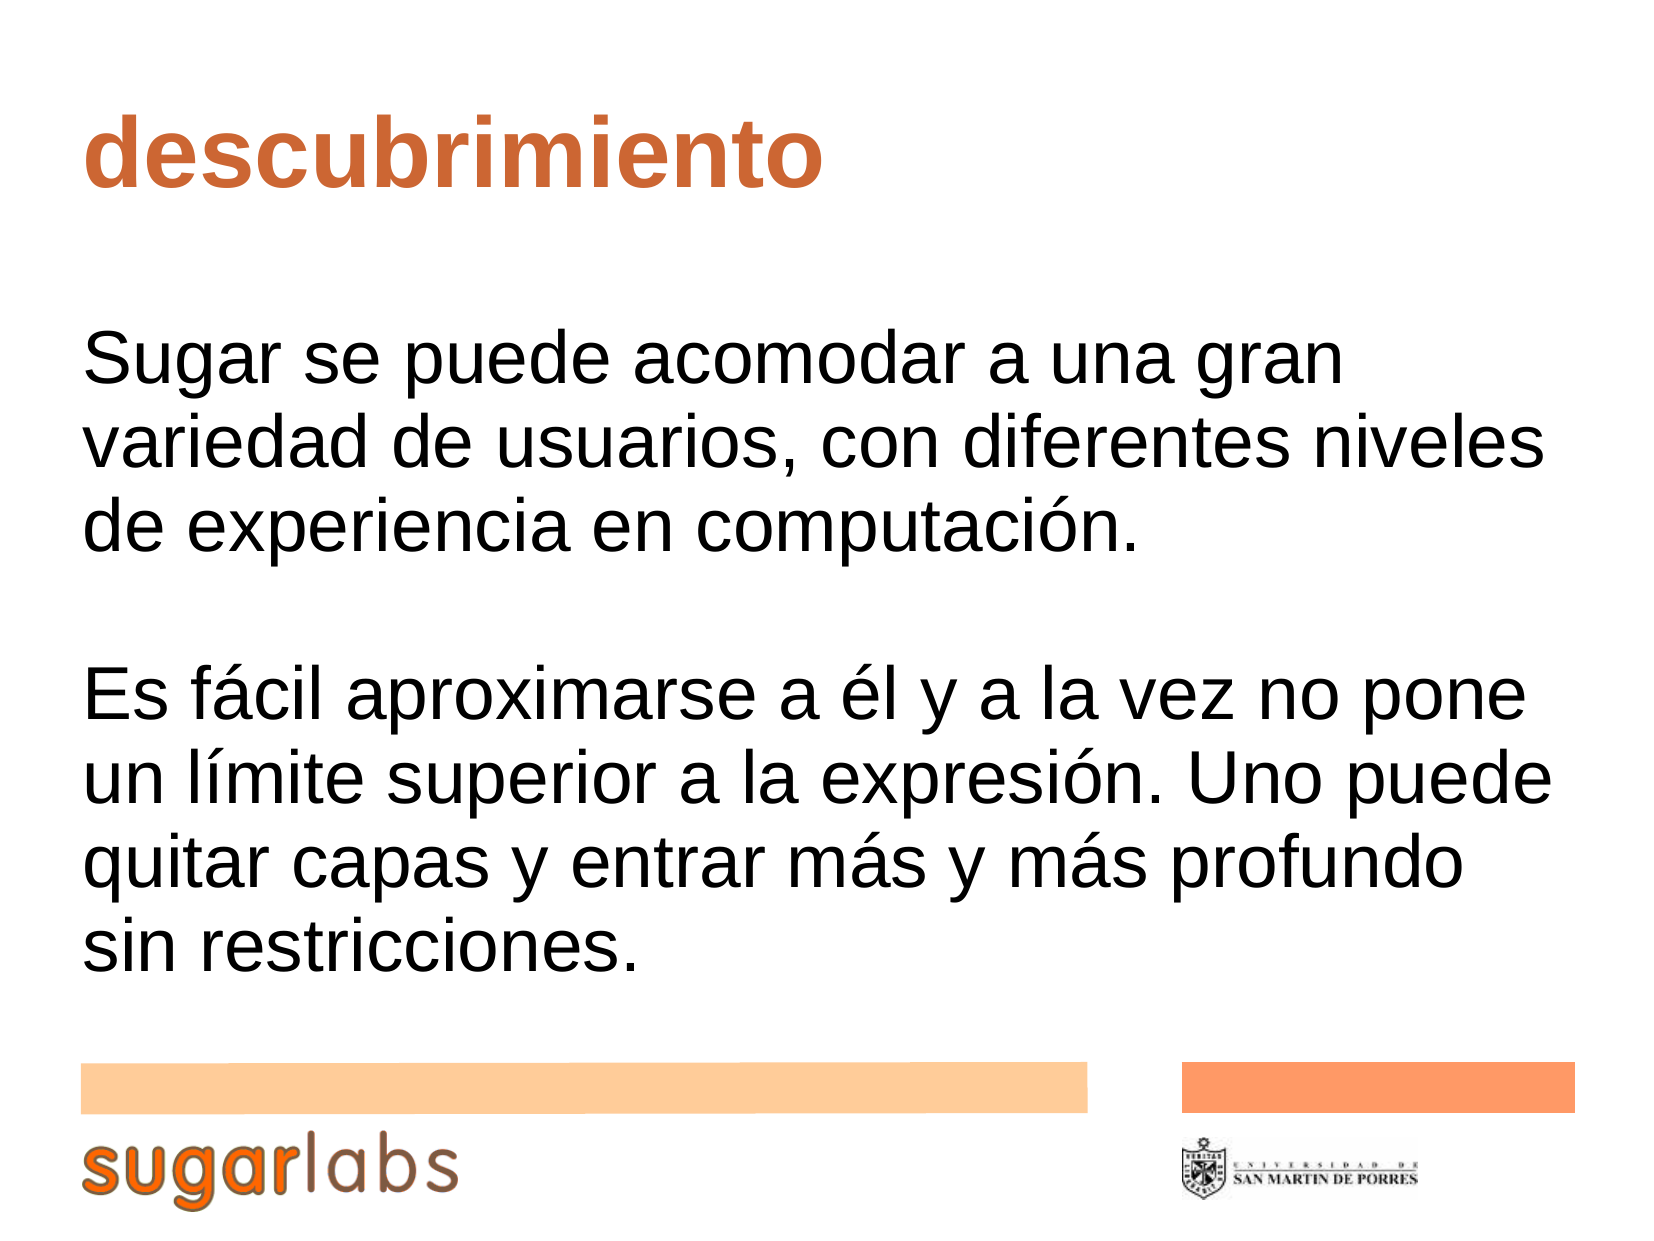

# descubrimiento
Sugar se puede acomodar a una gran variedad de usuarios, con diferentes niveles de experiencia en computación.
Es fácil aproximarse a él y a la vez no pone un límite superior a la expresión. Uno puede quitar capas y entrar más y más profundo sin restricciones.